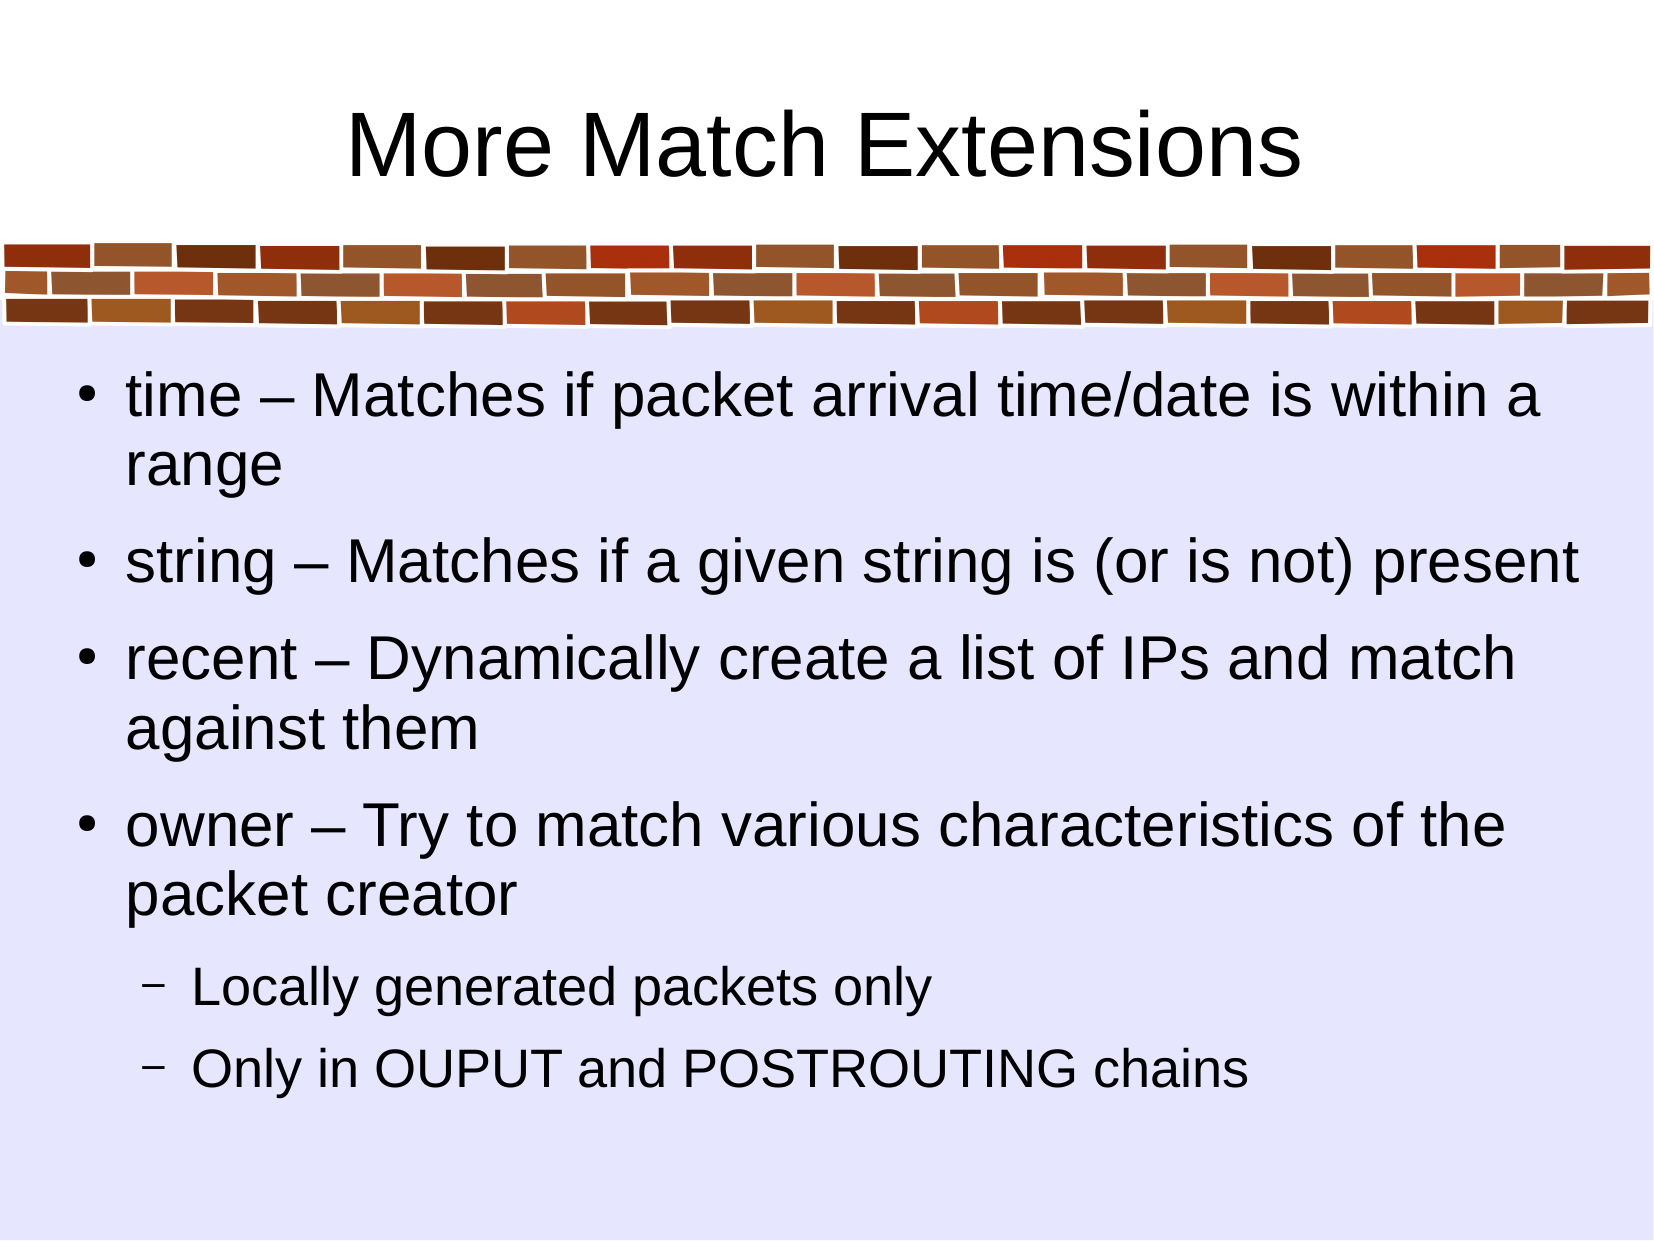

# More Match Extensions
time – Matches if packet arrival time/date is within a range
string – Matches if a given string is (or is not) present
recent – Dynamically create a list of IPs and match against them
owner – Try to match various characteristics of the packet creator
Locally generated packets only
Only in OUPUT and POSTROUTING chains